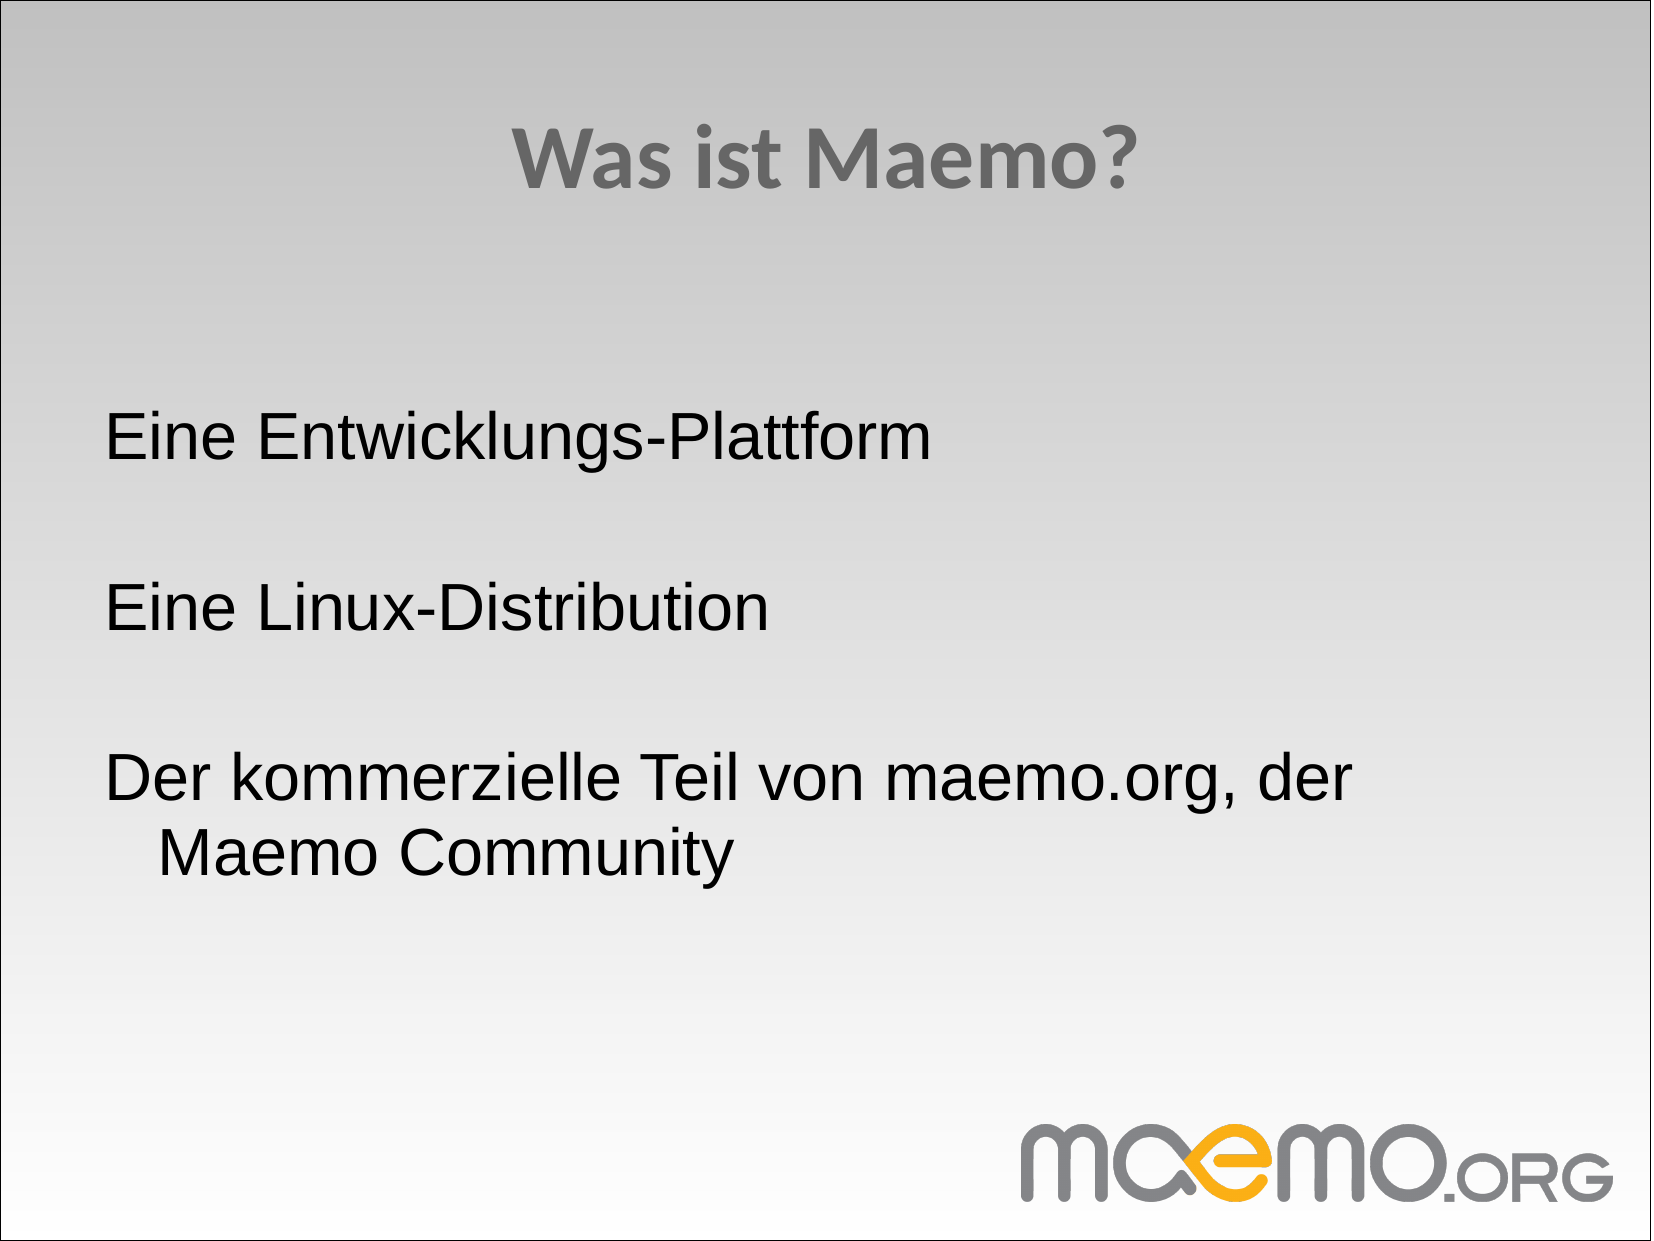

# Was ist Maemo?
Eine Entwicklungs-Plattform
Eine Linux-Distribution
Der kommerzielle Teil von maemo.org, der Maemo Community